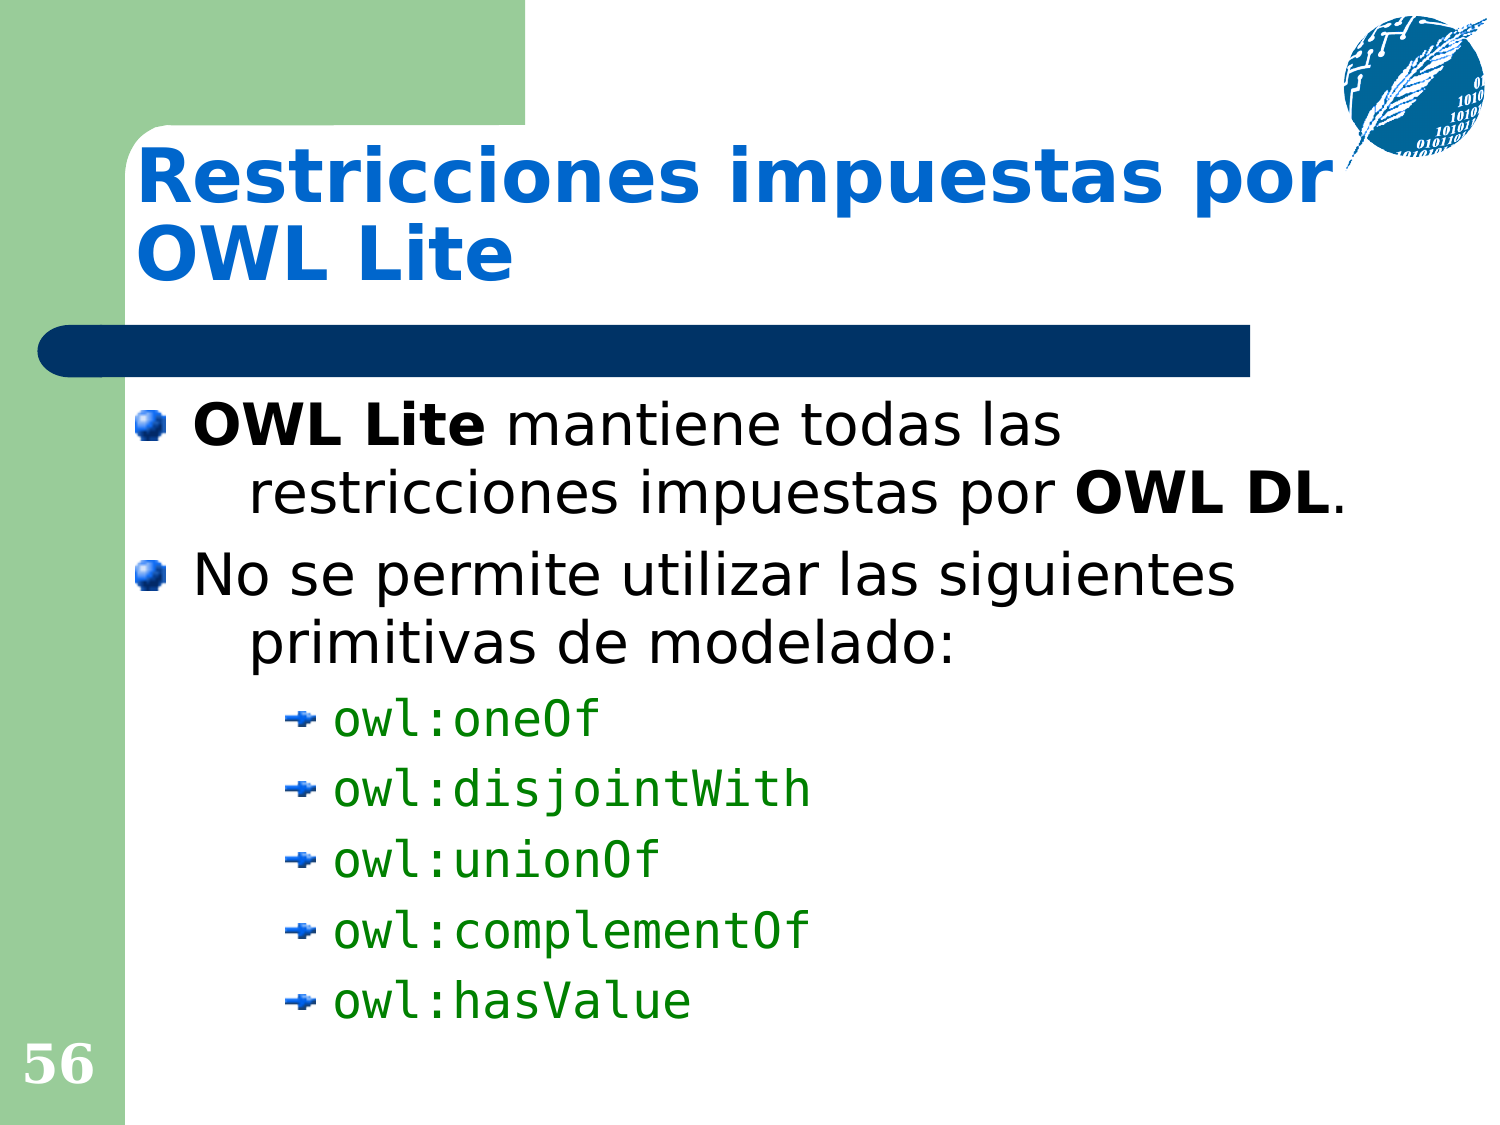

# Restricciones impuestas por OWL Lite
OWL Lite mantiene todas las restricciones impuestas por OWL DL.
No se permite utilizar las siguientes primitivas de modelado:
owl:oneOf
owl:disjointWith
owl:unionOf
owl:complementOf
owl:hasValue
56